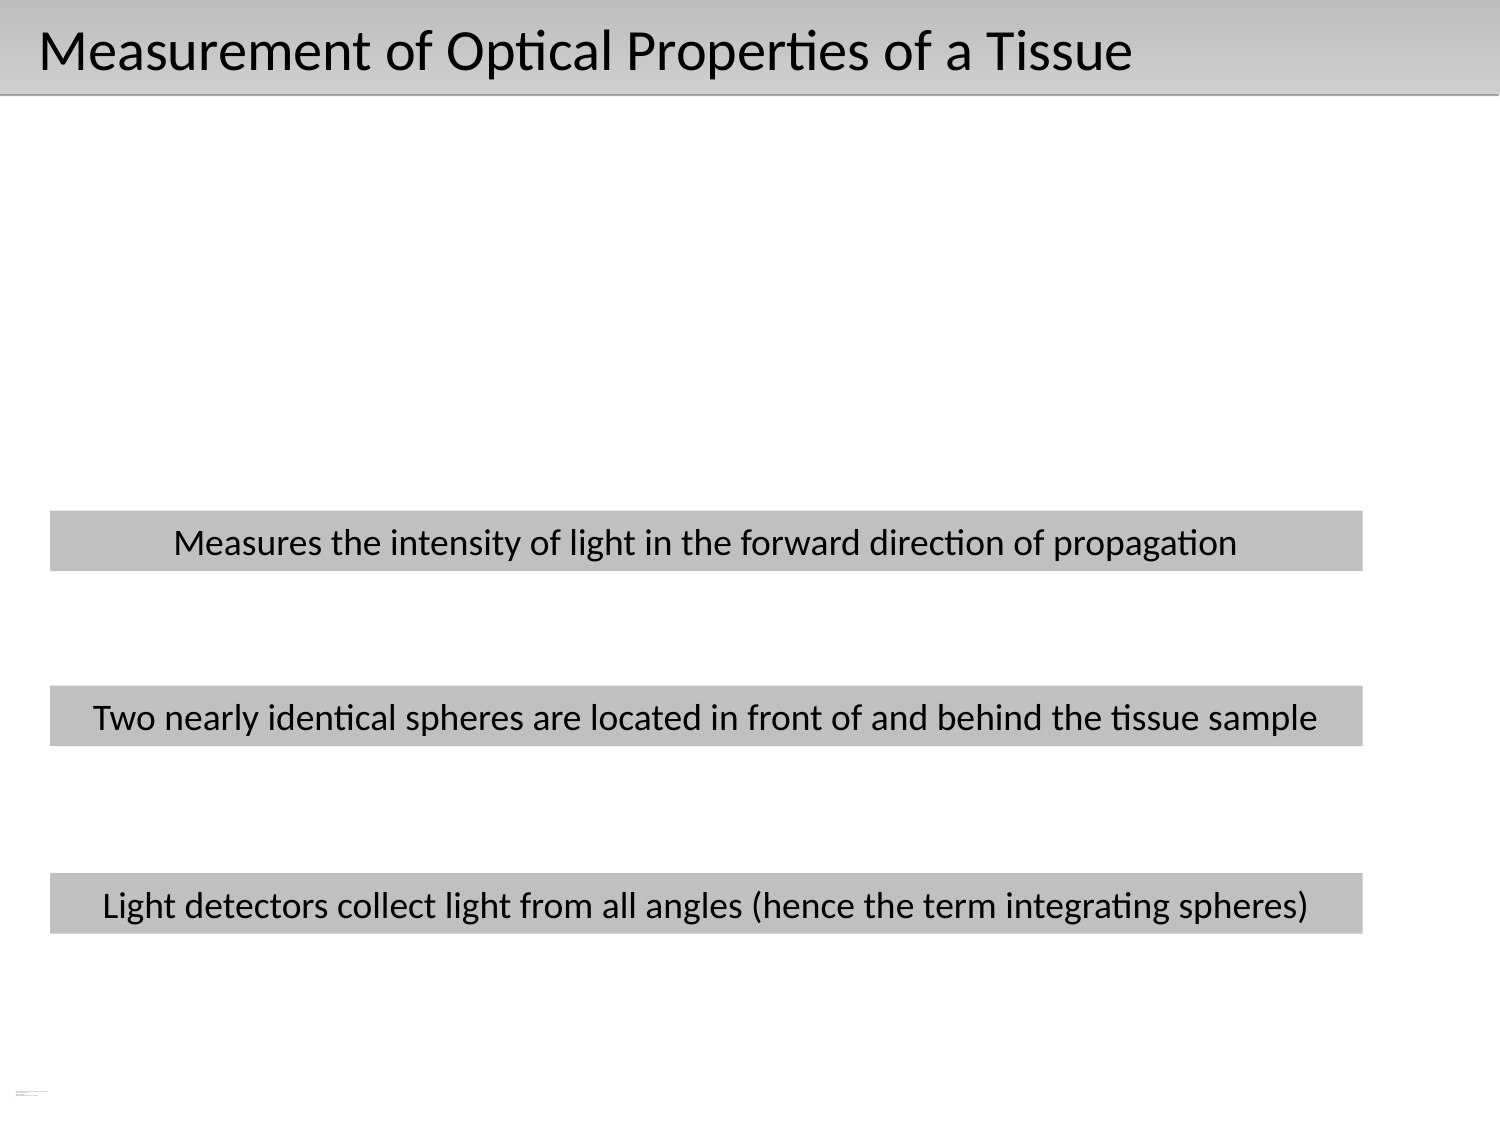

# Measurement of Optical Properties of a Tissue
Measures the intensity of light in the forward direction of propagation
Two nearly identical spheres are located in front of and behind the tissue sample
Light detectors collect light from all angles (hence the term integrating spheres)
Typical transmission experiment – measure transmission of a beam through a tissue of a finite length
Gives us a total attenuation coefficient
Double-Integrating spheres
Simultaneously determines the reflectance, absorption, and scattering